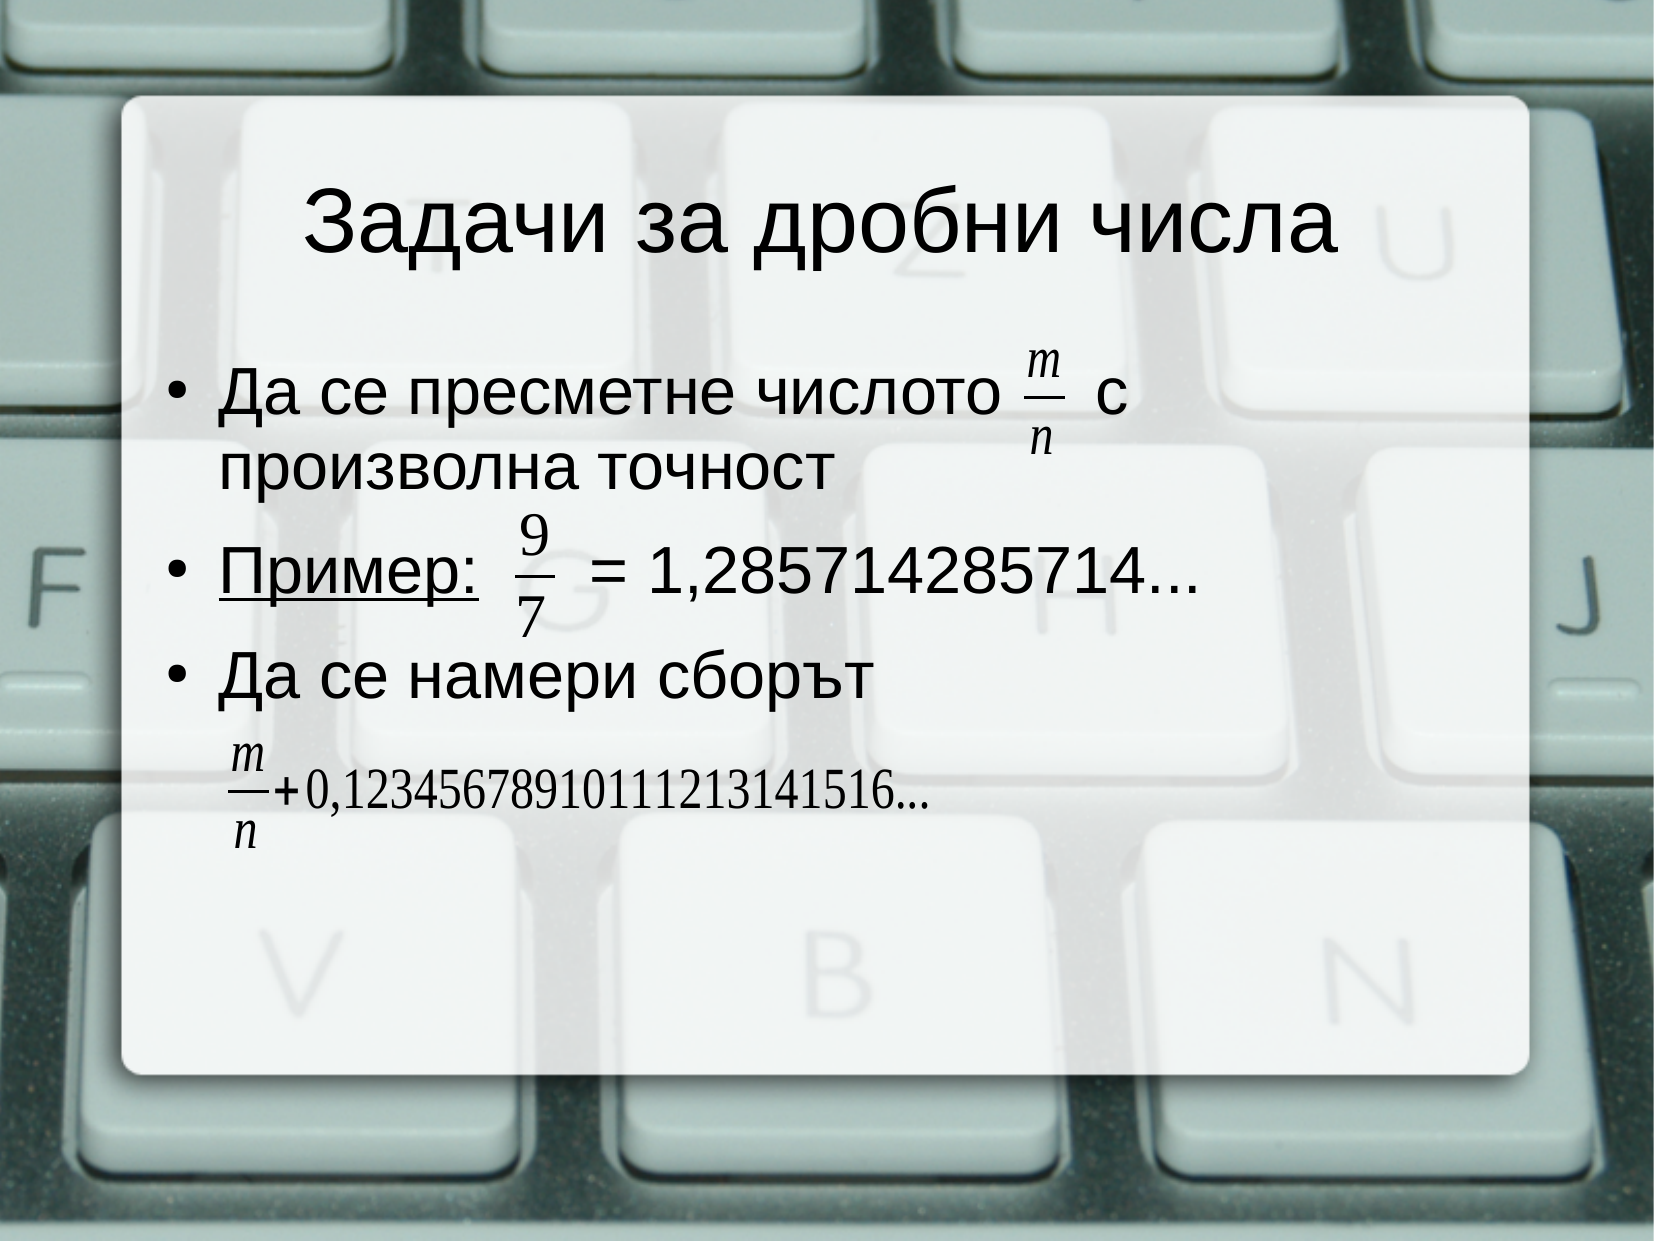

# Задачи за дробни числа
Да се пресметне числото с произволна точност
Пример: = 1,285714285714...
Да се намери сборът